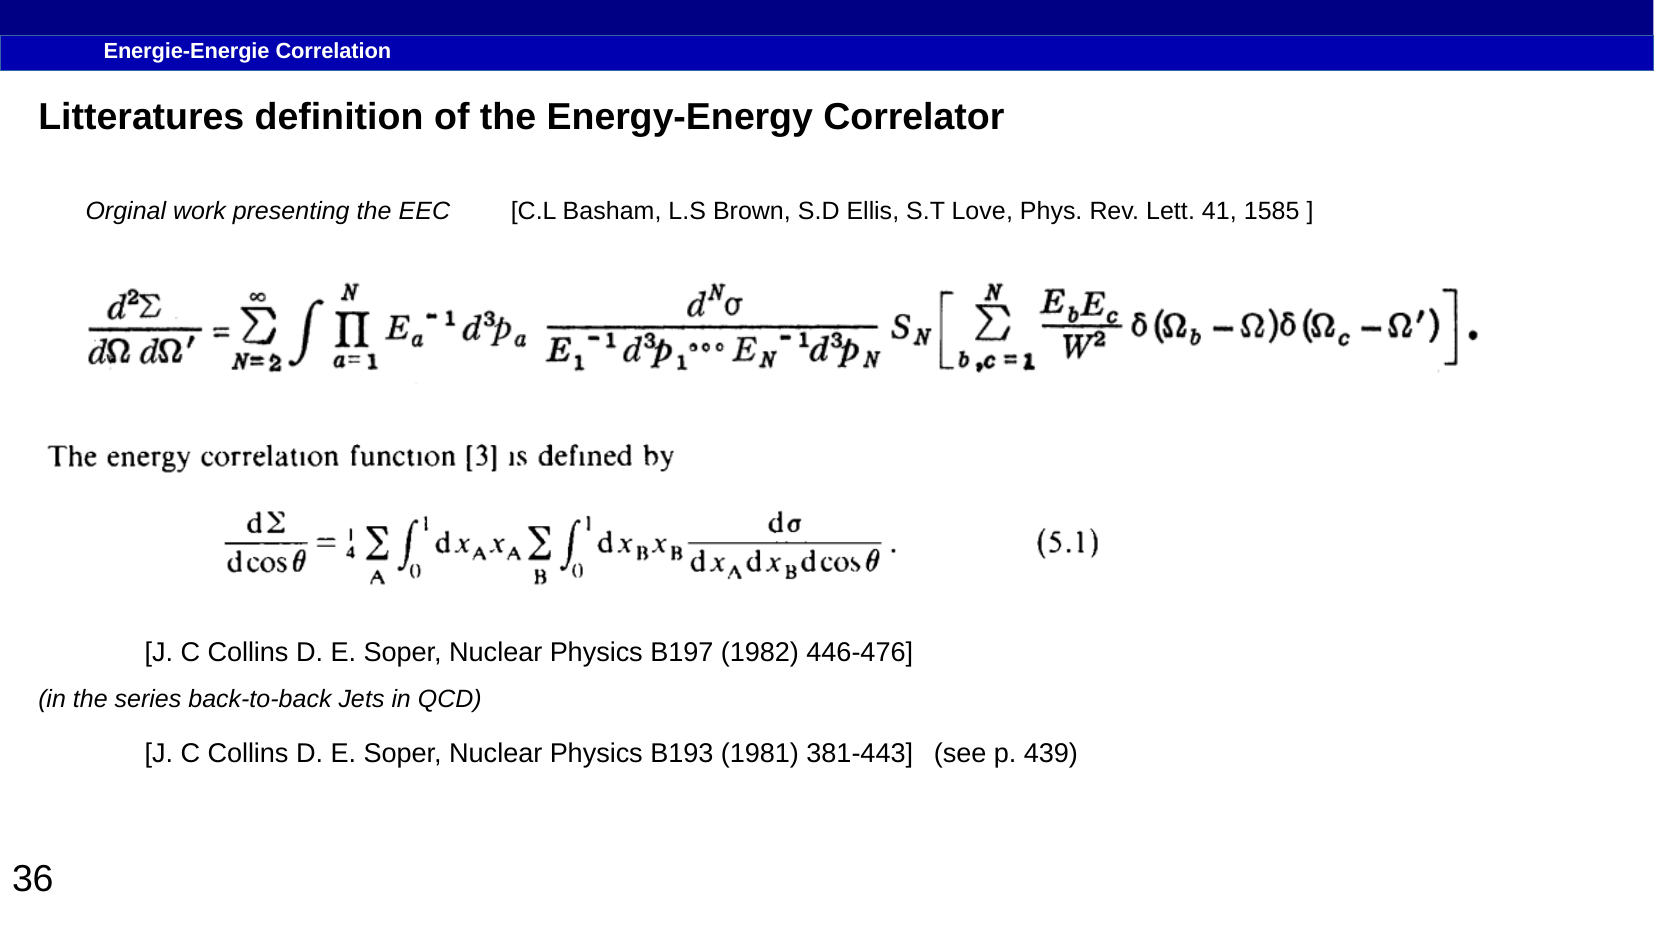

Energie-Energie Correlation
Litteratures definition of the Energy-Energy Correlator
Orginal work presenting the EEC
[C.L Basham, L.S Brown, S.D Ellis, S.T Love, Phys. Rev. Lett. 41, 1585 ]
[J. C Collins D. E. Soper, Nuclear Physics B197 (1982) 446-476]
(in the series back-to-back Jets in QCD)
[J. C Collins D. E. Soper, Nuclear Physics B193 (1981) 381-443] (see p. 439)